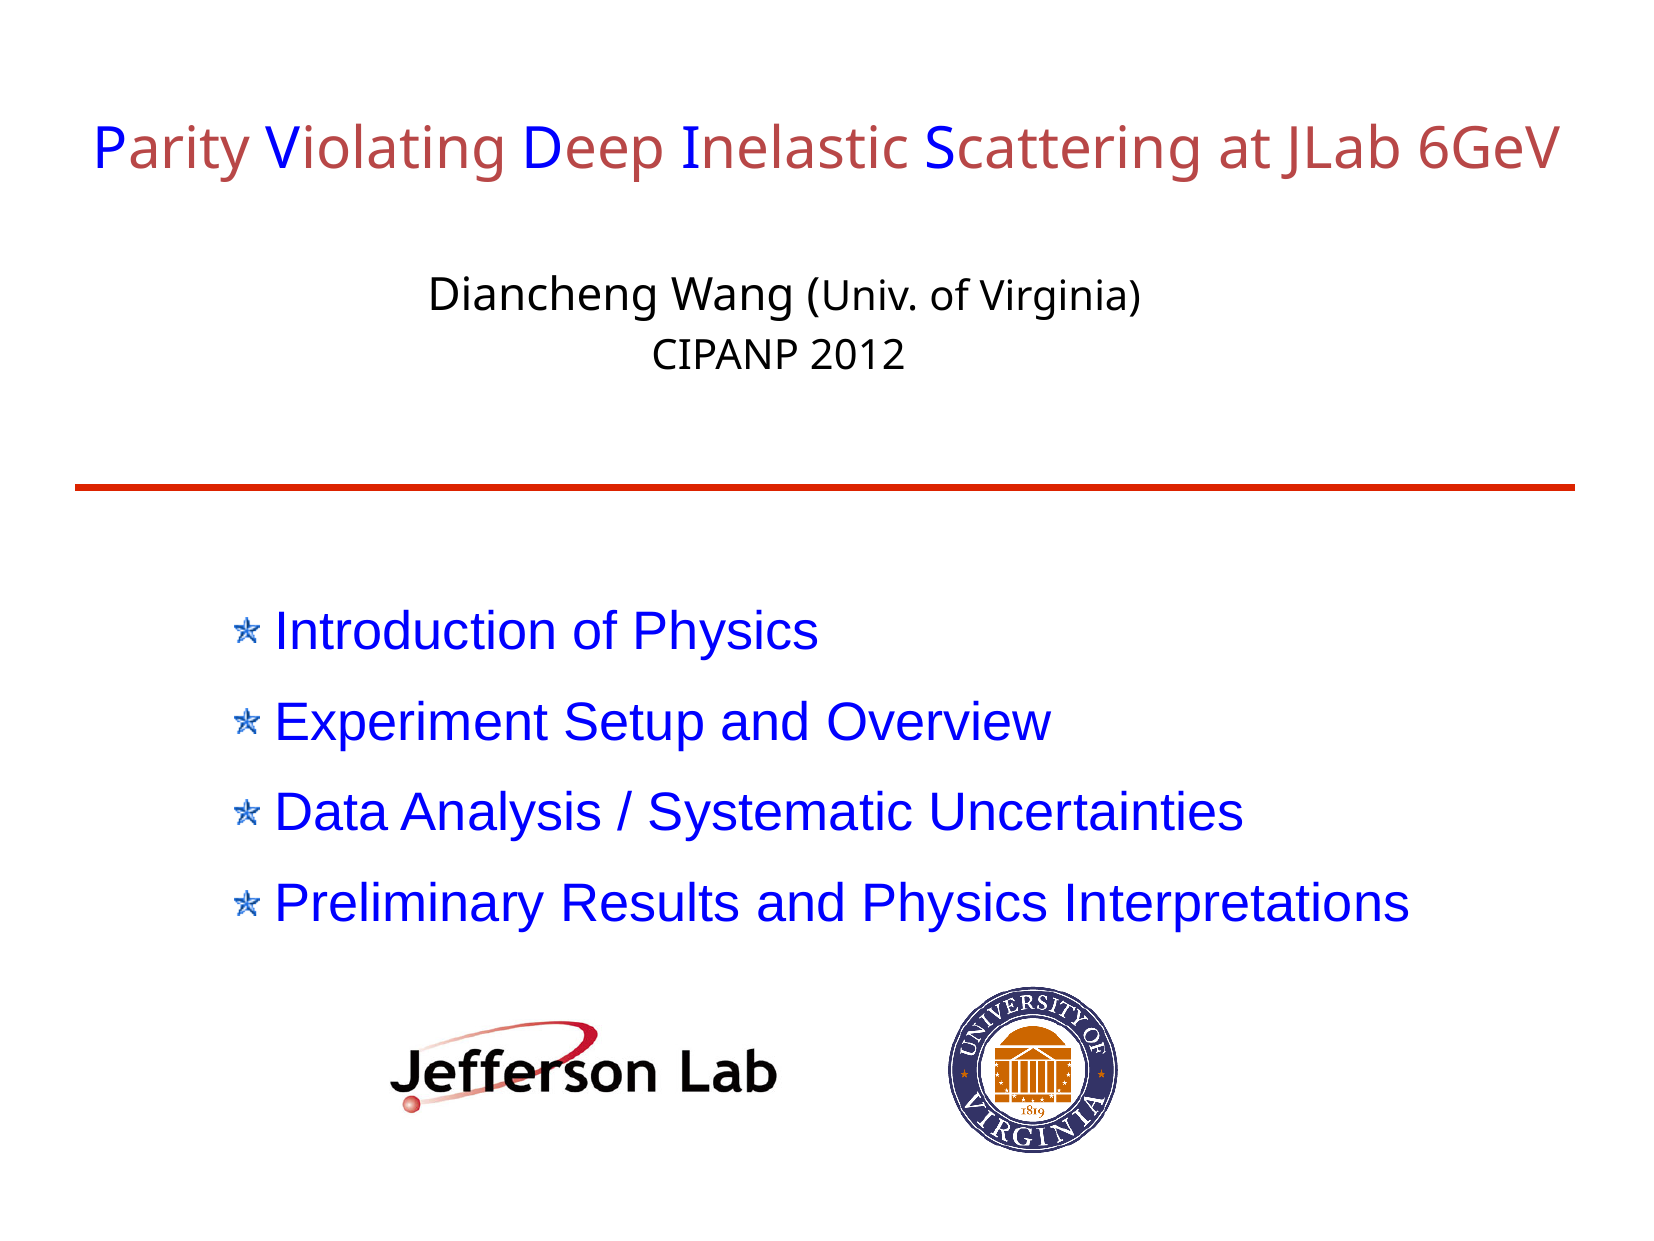

Parity Violating Deep Inelastic Scattering at JLab 6GeV
Diancheng Wang (Univ. of Virginia)
CIPANP 2012
 Introduction of Physics
 Experiment Setup and Overview
 Data Analysis / Systematic Uncertainties
 Preliminary Results and Physics Interpretations
 Electron DIS Asymmetry Analysis
 Beam Polarization (Compton/Moller)
 Q2 Measurement
 Particle Identification Performance
 Deadtime Correction
 Radiation Correction
 Raw Pion Asymmetry
 Physics
 Completed Analysis Tasks:
 Updates since last meeting: